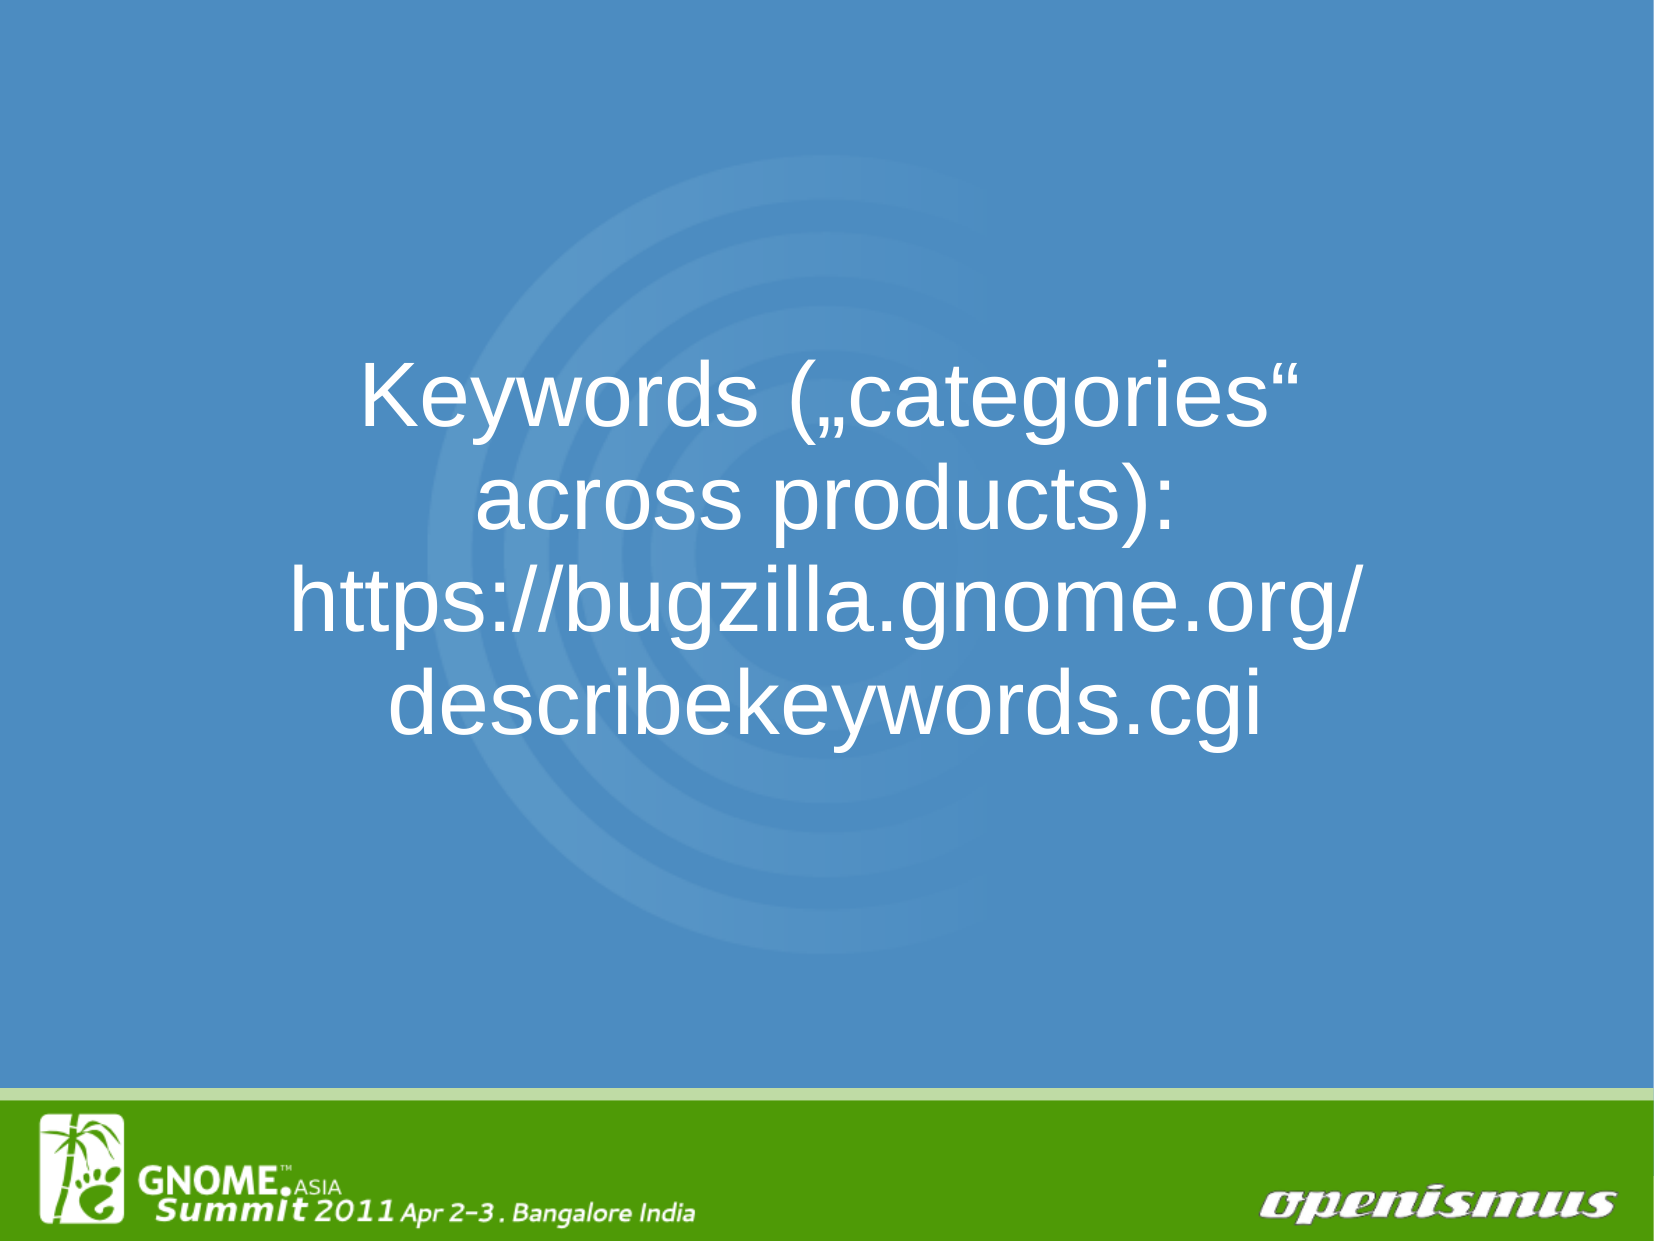

# Keywords („categories“ across products): https://bugzilla.gnome.org/ describekeywords.cgi